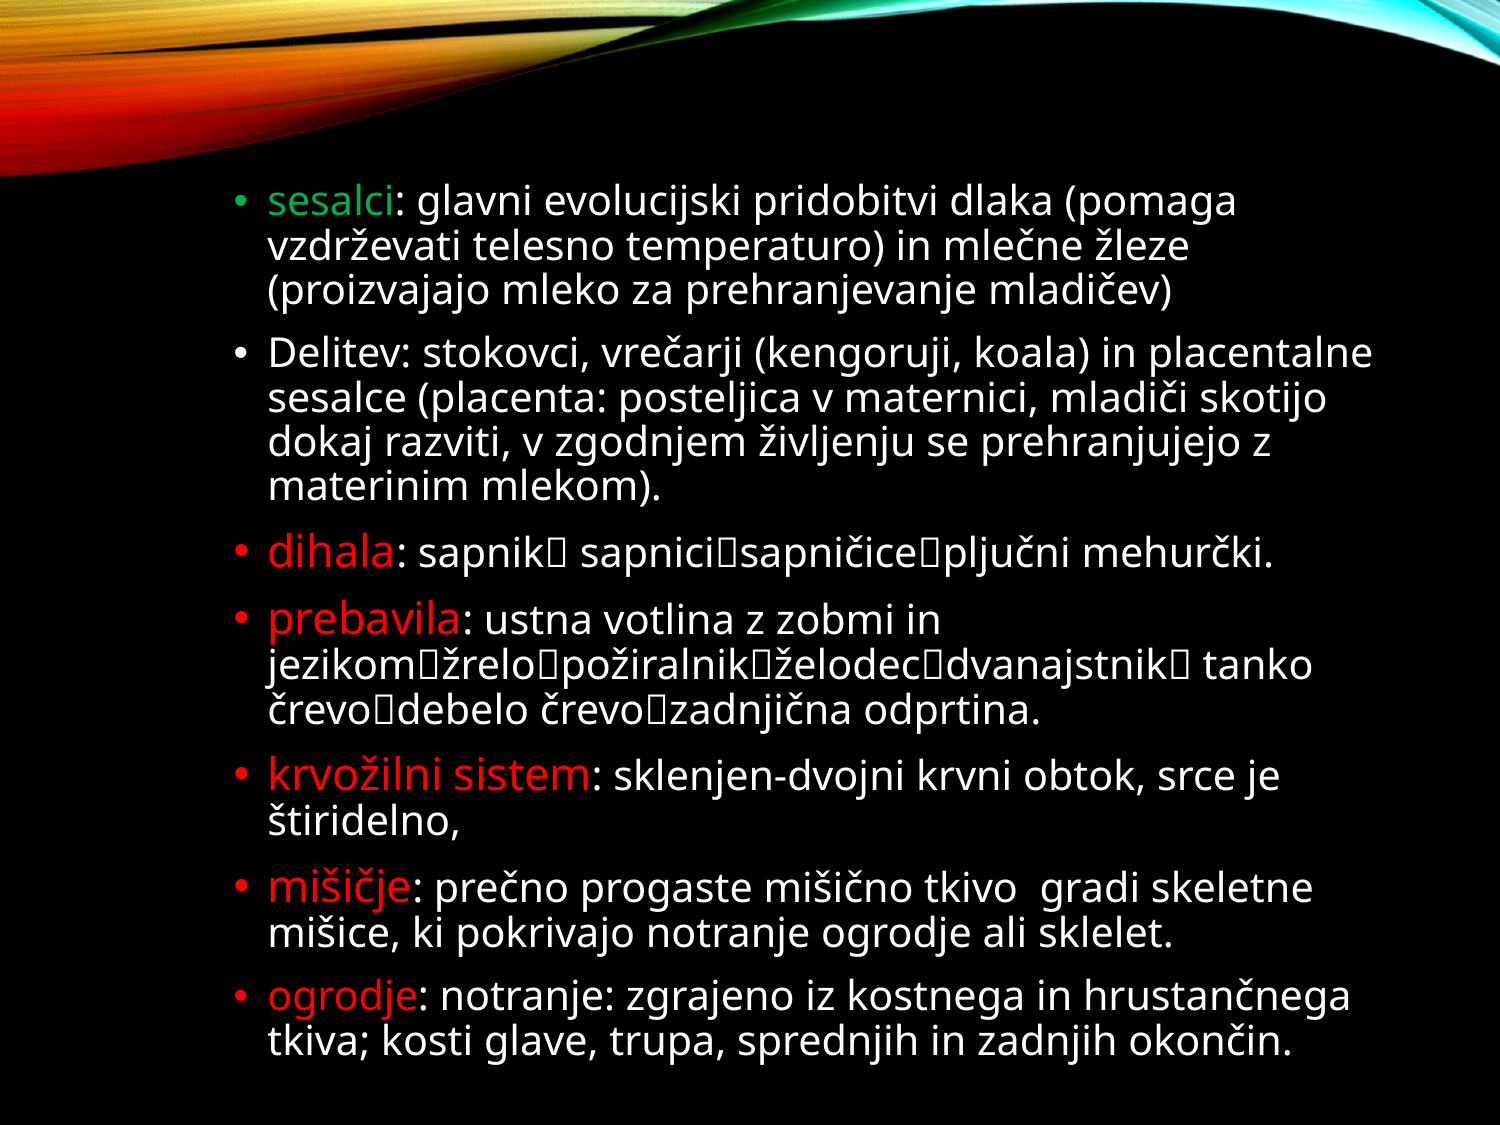

# sesalci: glavni evolucijski pridobitvi dlaka (pomaga vzdrževati telesno temperaturo) in mlečne žleze (proizvajajo mleko za prehranjevanje mladičev)
Delitev: stokovci, vrečarji (kengoruji, koala) in placentalne sesalce (placenta: posteljica v maternici, mladiči skotijo dokaj razviti, v zgodnjem življenju se prehranjujejo z materinim mlekom).
dihala: sapnik sapnicisapničicepljučni mehurčki.
prebavila: ustna votlina z zobmi in jezikomžrelopožiralnikželodecdvanajstnik tanko črevodebelo črevozadnjična odprtina.
krvožilni sistem: sklenjen-dvojni krvni obtok, srce je štiridelno,
mišičje: prečno progaste mišično tkivo gradi skeletne mišice, ki pokrivajo notranje ogrodje ali sklelet.
ogrodje: notranje: zgrajeno iz kostnega in hrustančnega tkiva; kosti glave, trupa, sprednjih in zadnjih okončin.